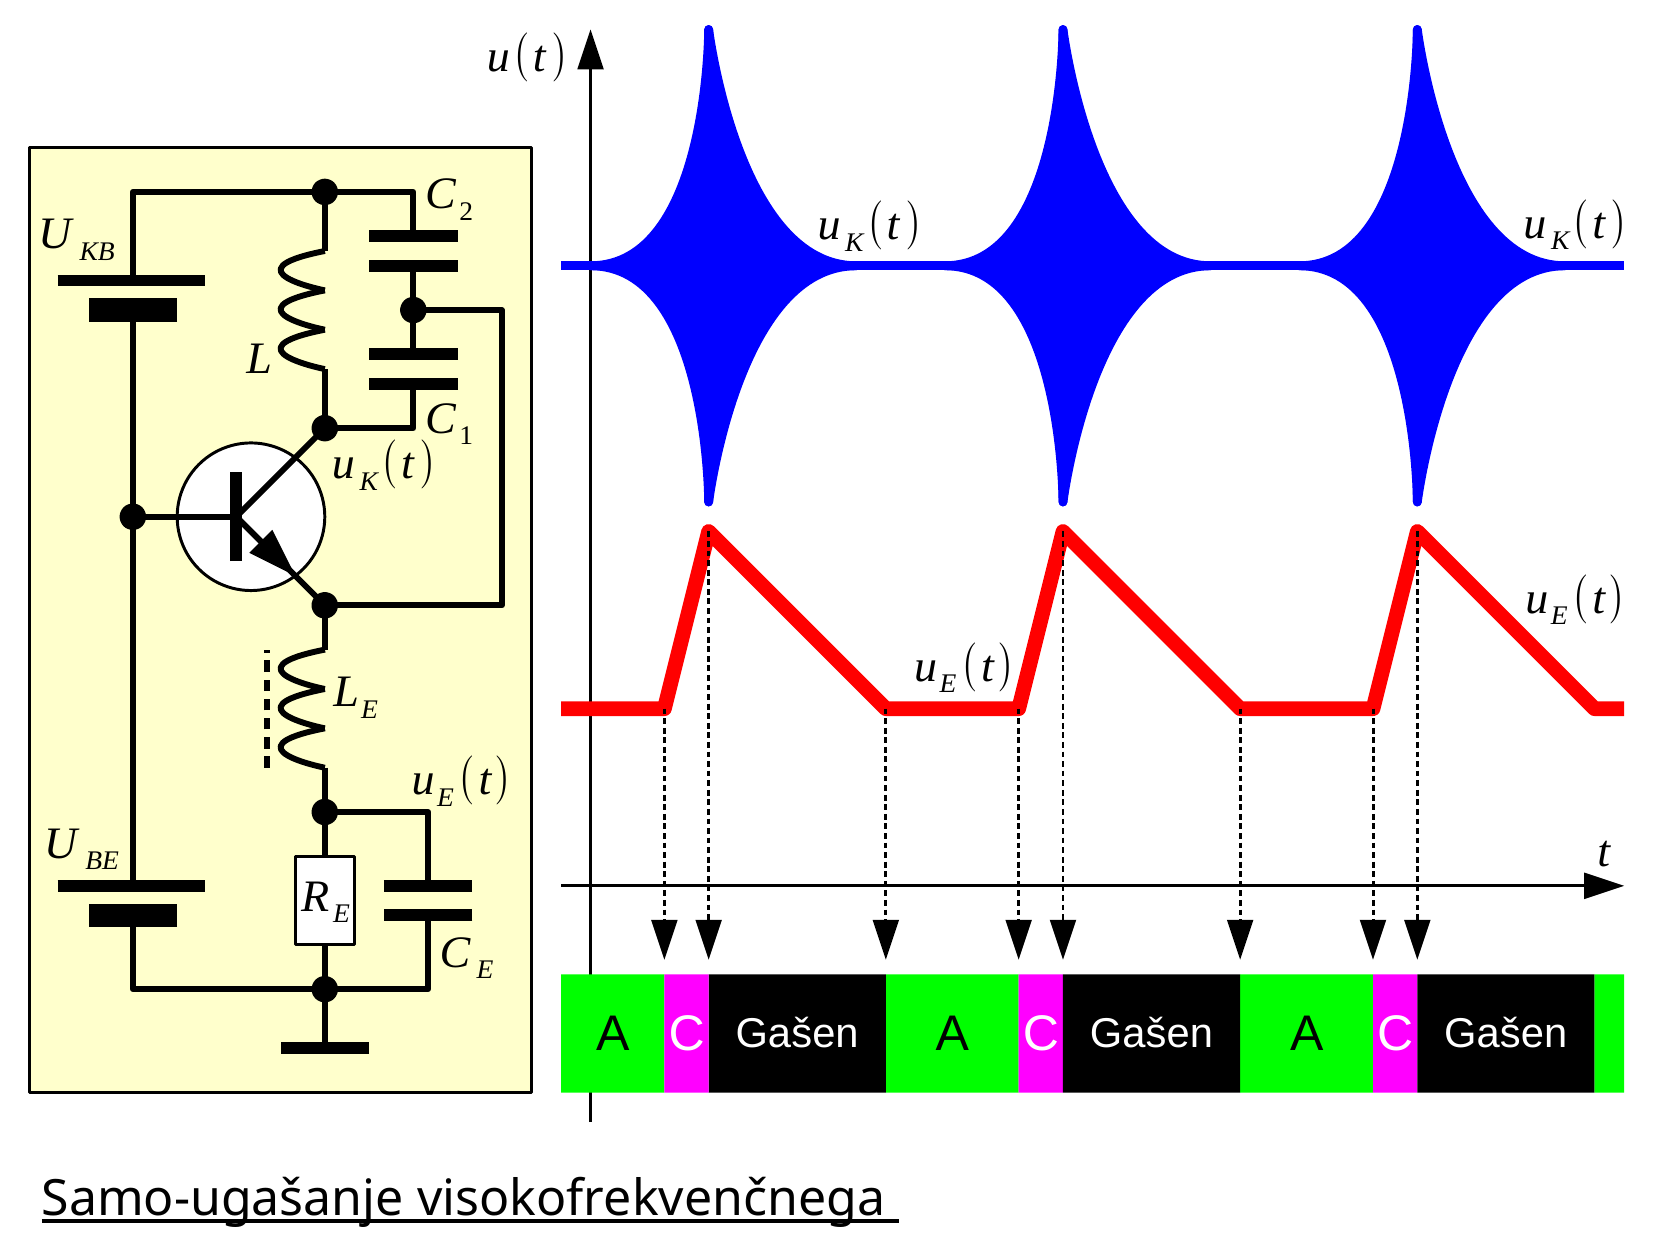

A
C
Gašen
A
C
Gašen
A
C
Gašen
Samo-ugašanje visokofrekvenčnega oscilatorja